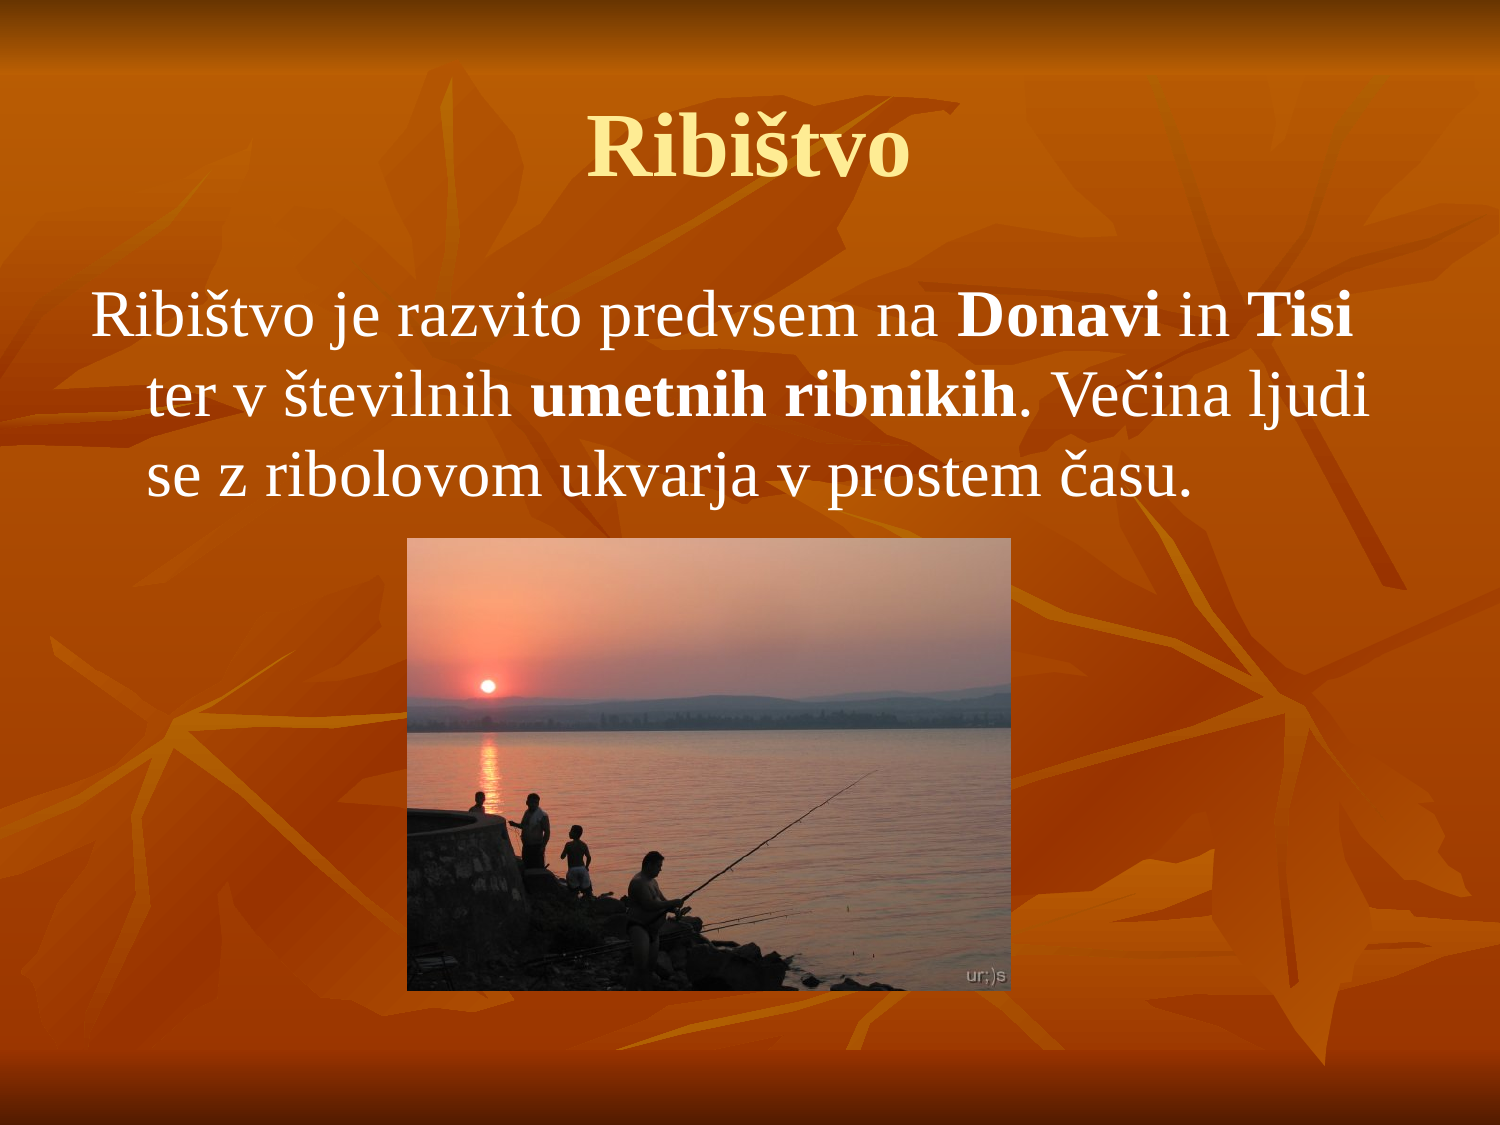

# Ribištvo
Ribištvo je razvito predvsem na Donavi in Tisi ter v številnih umetnih ribnikih. Večina ljudi se z ribolovom ukvarja v prostem času.